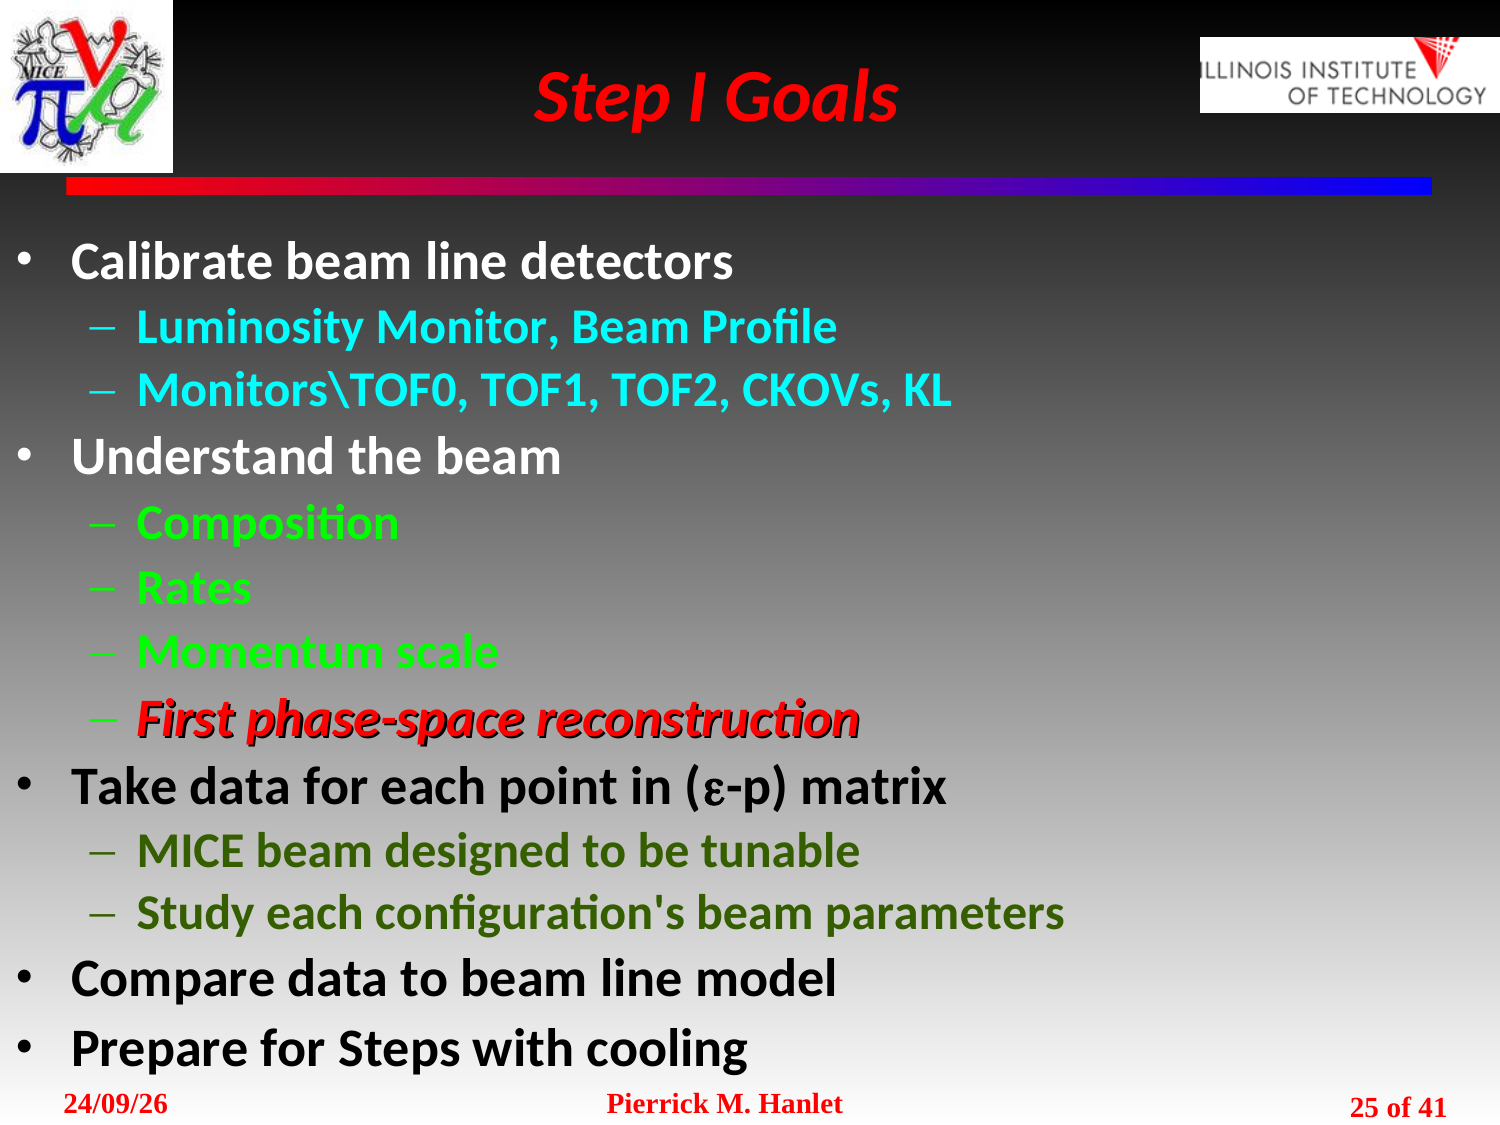

# Step I Goals
Calibrate beam line detectors
Luminosity Monitor, Beam Profile
Monitors\TOF0, TOF1, TOF2, CKOVs, KL
Understand the beam
Composition
Rates
Momentum scale
First phase-space reconstruction
Take data for each point in (e-p) matrix
MICE beam designed to be tunable
Study each configuration's beam parameters
Compare data to beam line model
Prepare for Steps with cooling
25
Pierrick Hanlet